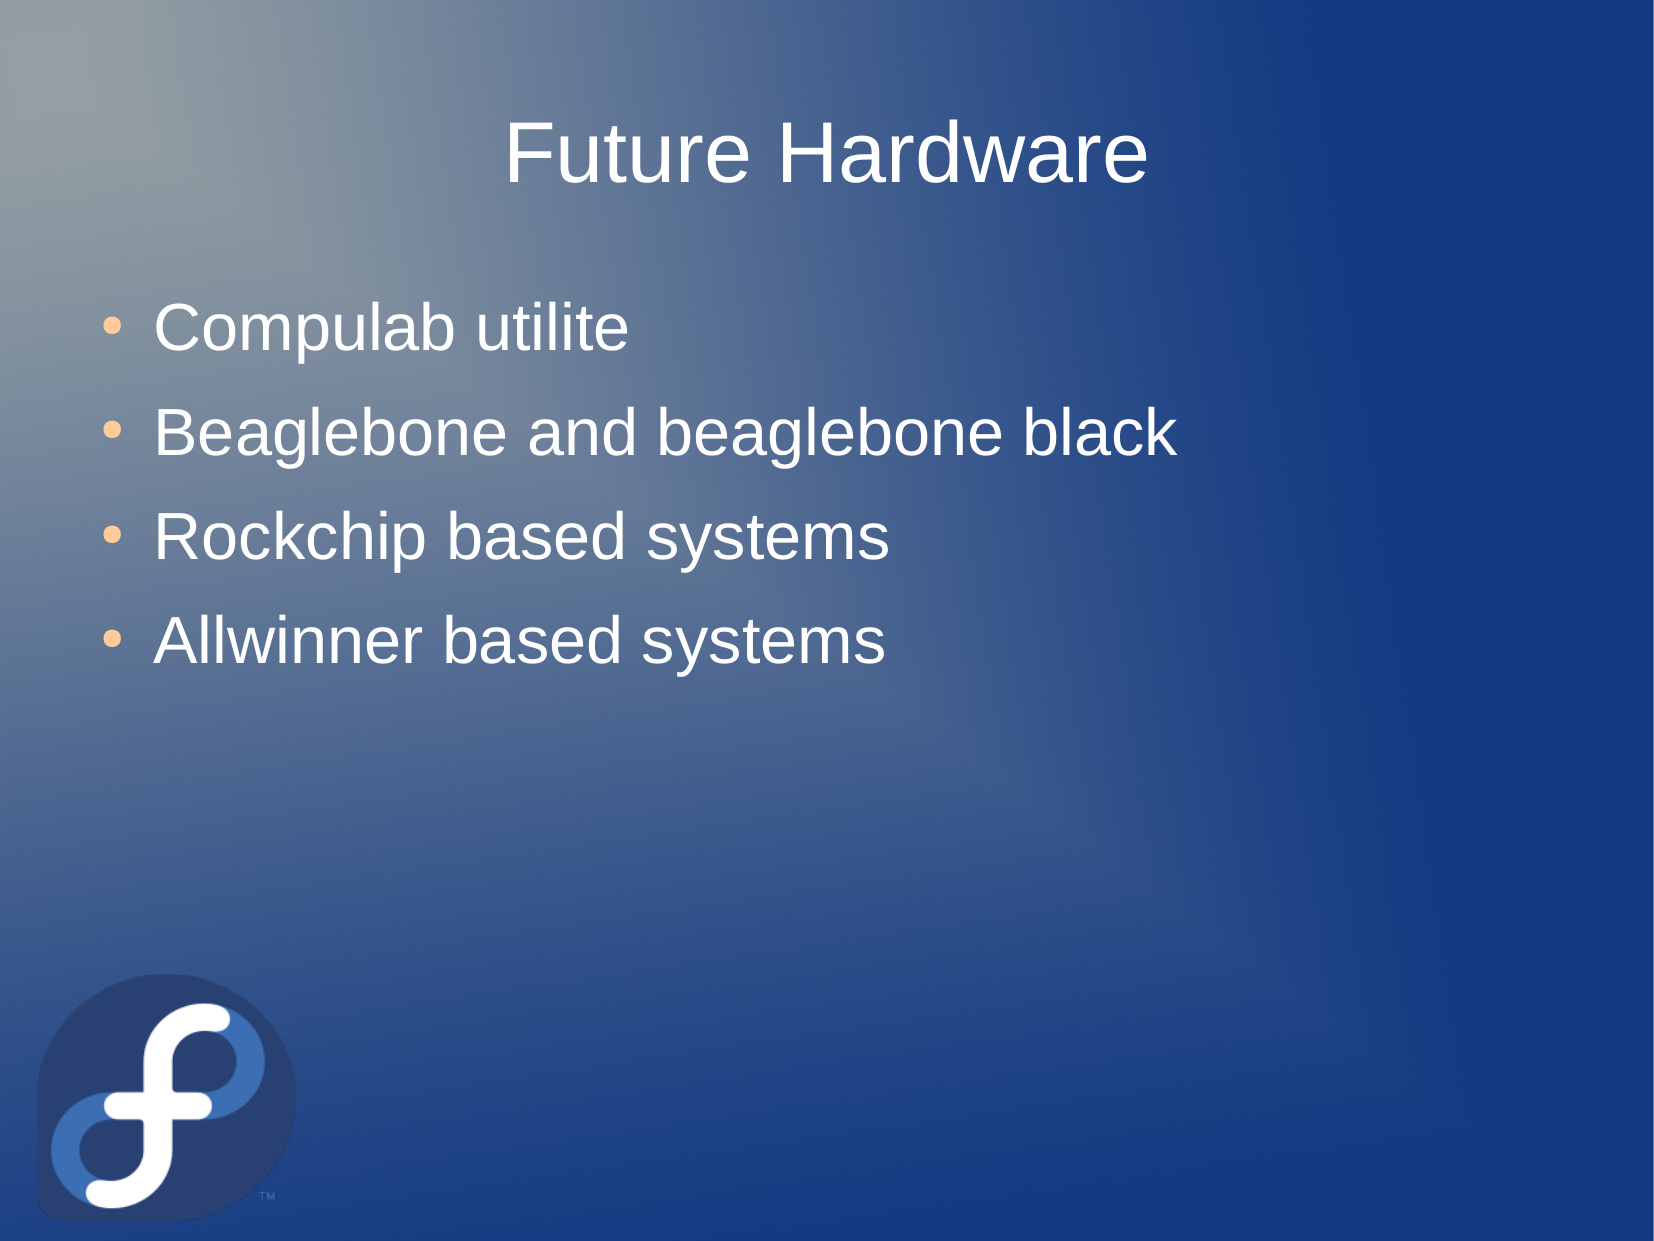

# Future Hardware
Compulab utilite
Beaglebone and beaglebone black
Rockchip based systems
Allwinner based systems